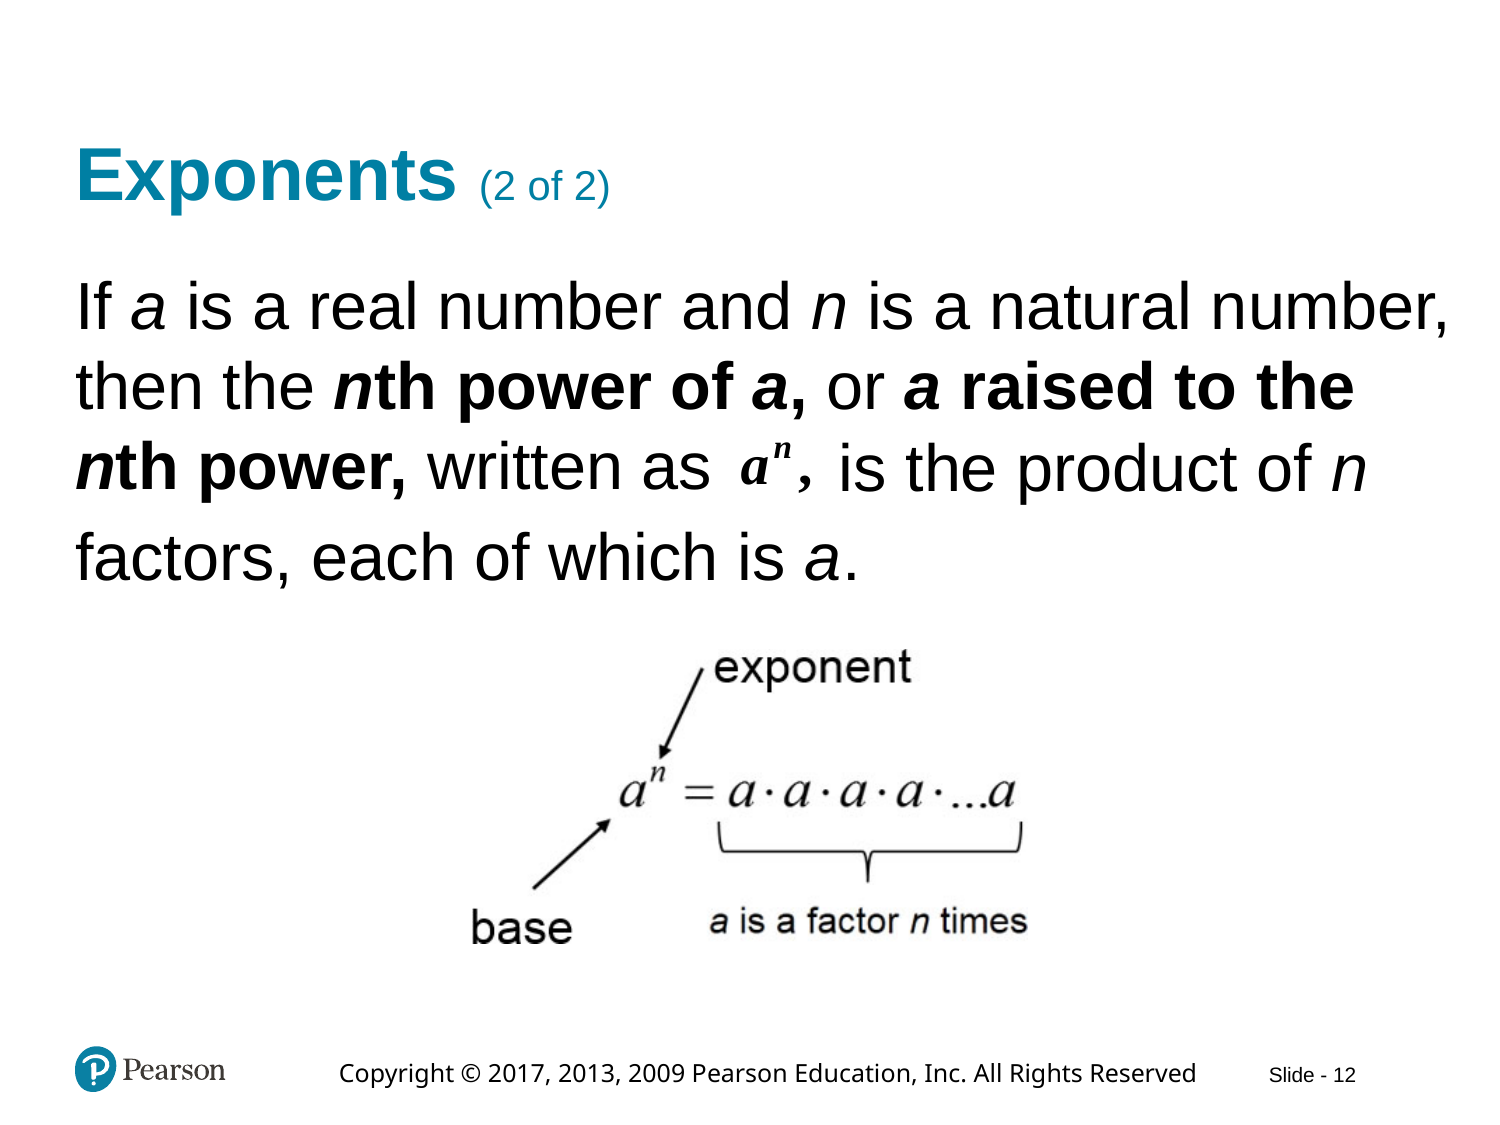

# Exponents (2 of 2)
If a is a real number and n is a natural number, then the nth power of a, or a raised to the nth power, written as
is the product of n
factors, each of which is a.